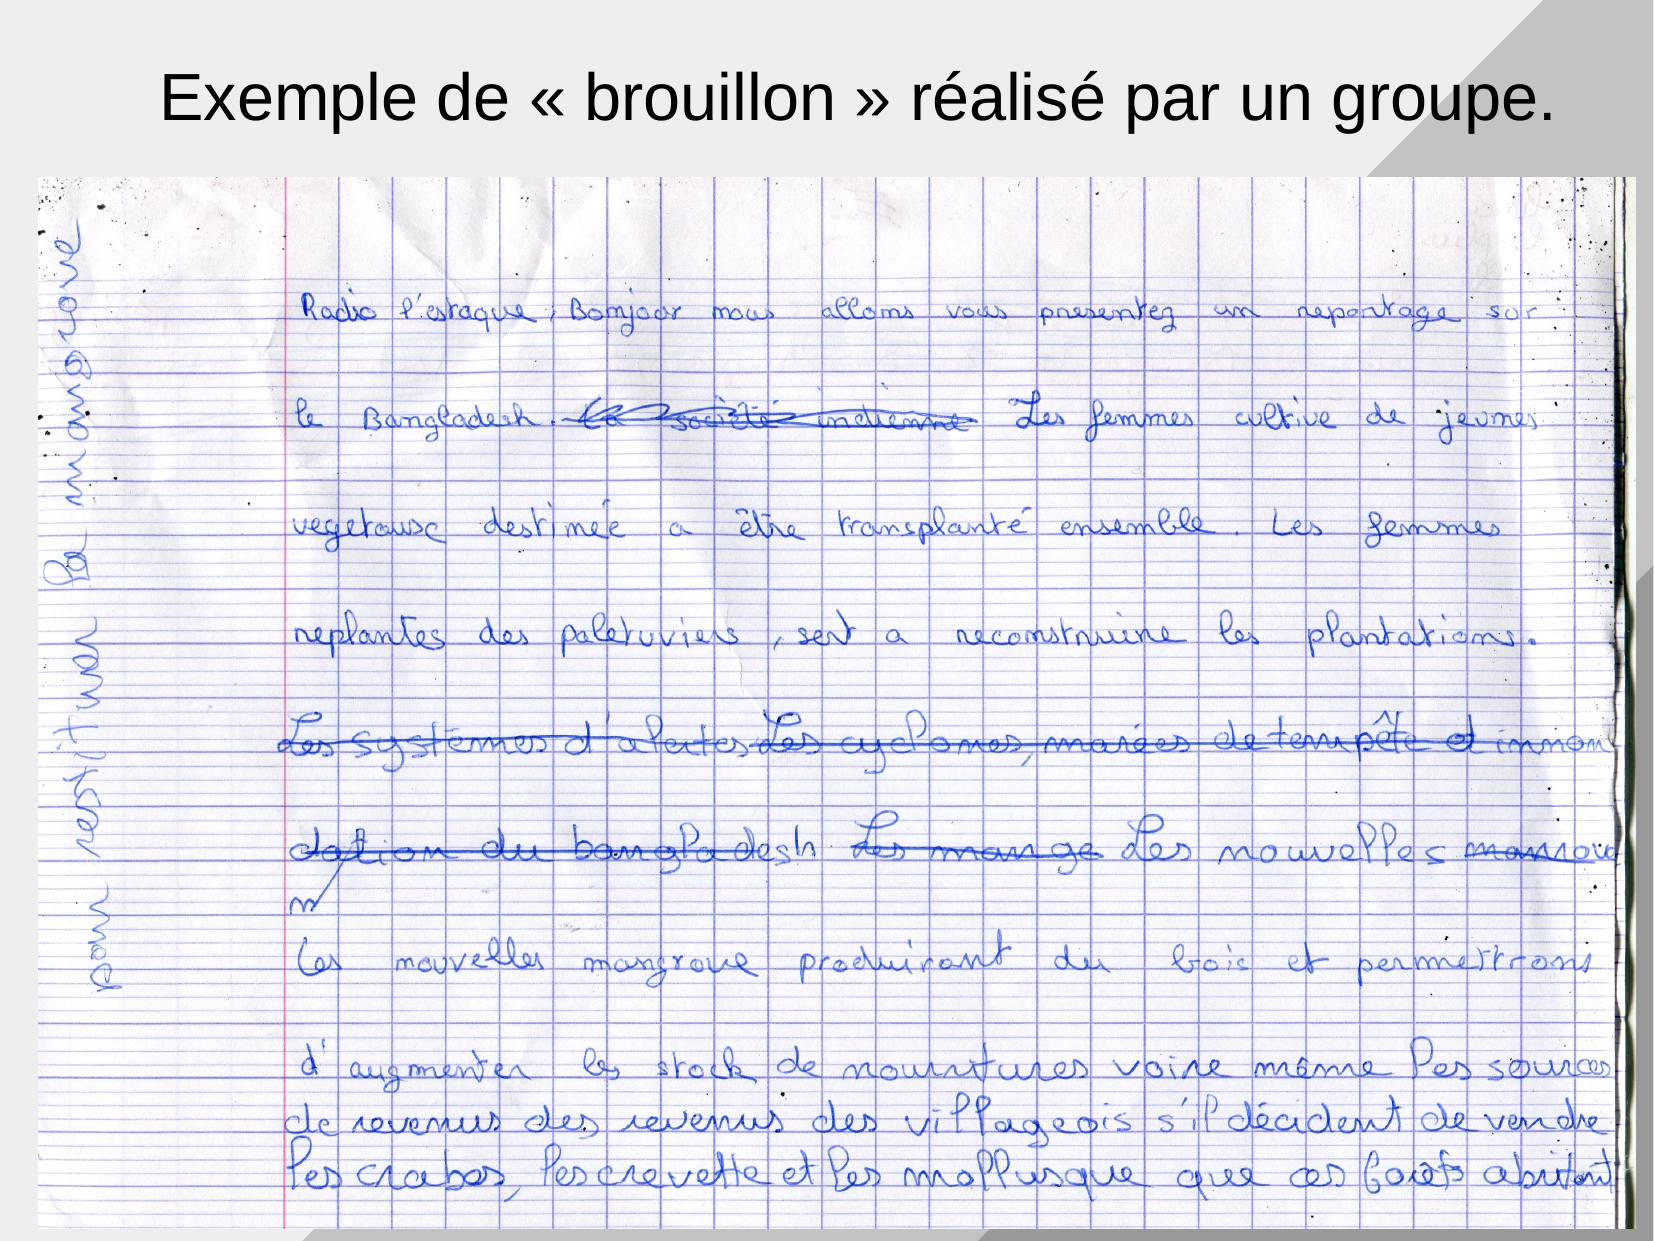

#
Exemple de « brouillon » réalisé par un groupe.